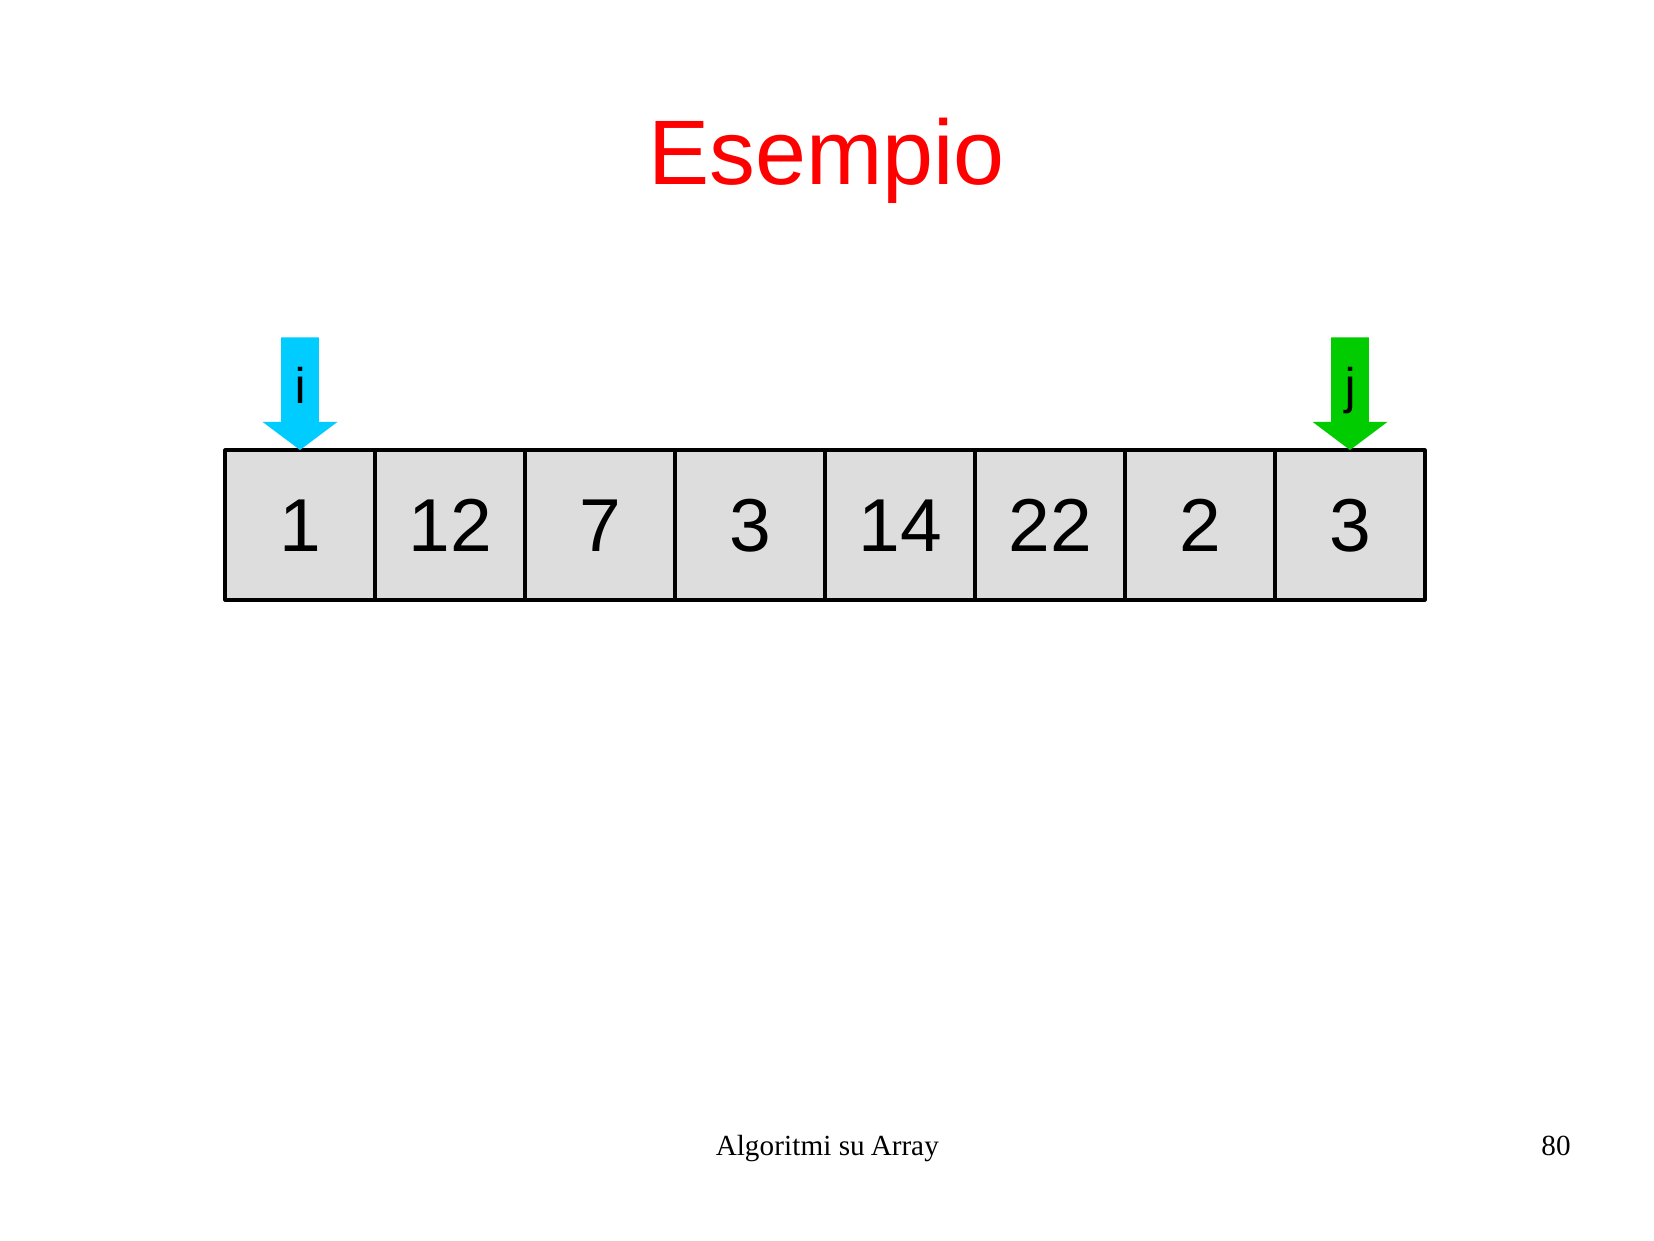

# Esempio
i
j
1
12
7
3
14
22
2
3
Algoritmi su Array
80